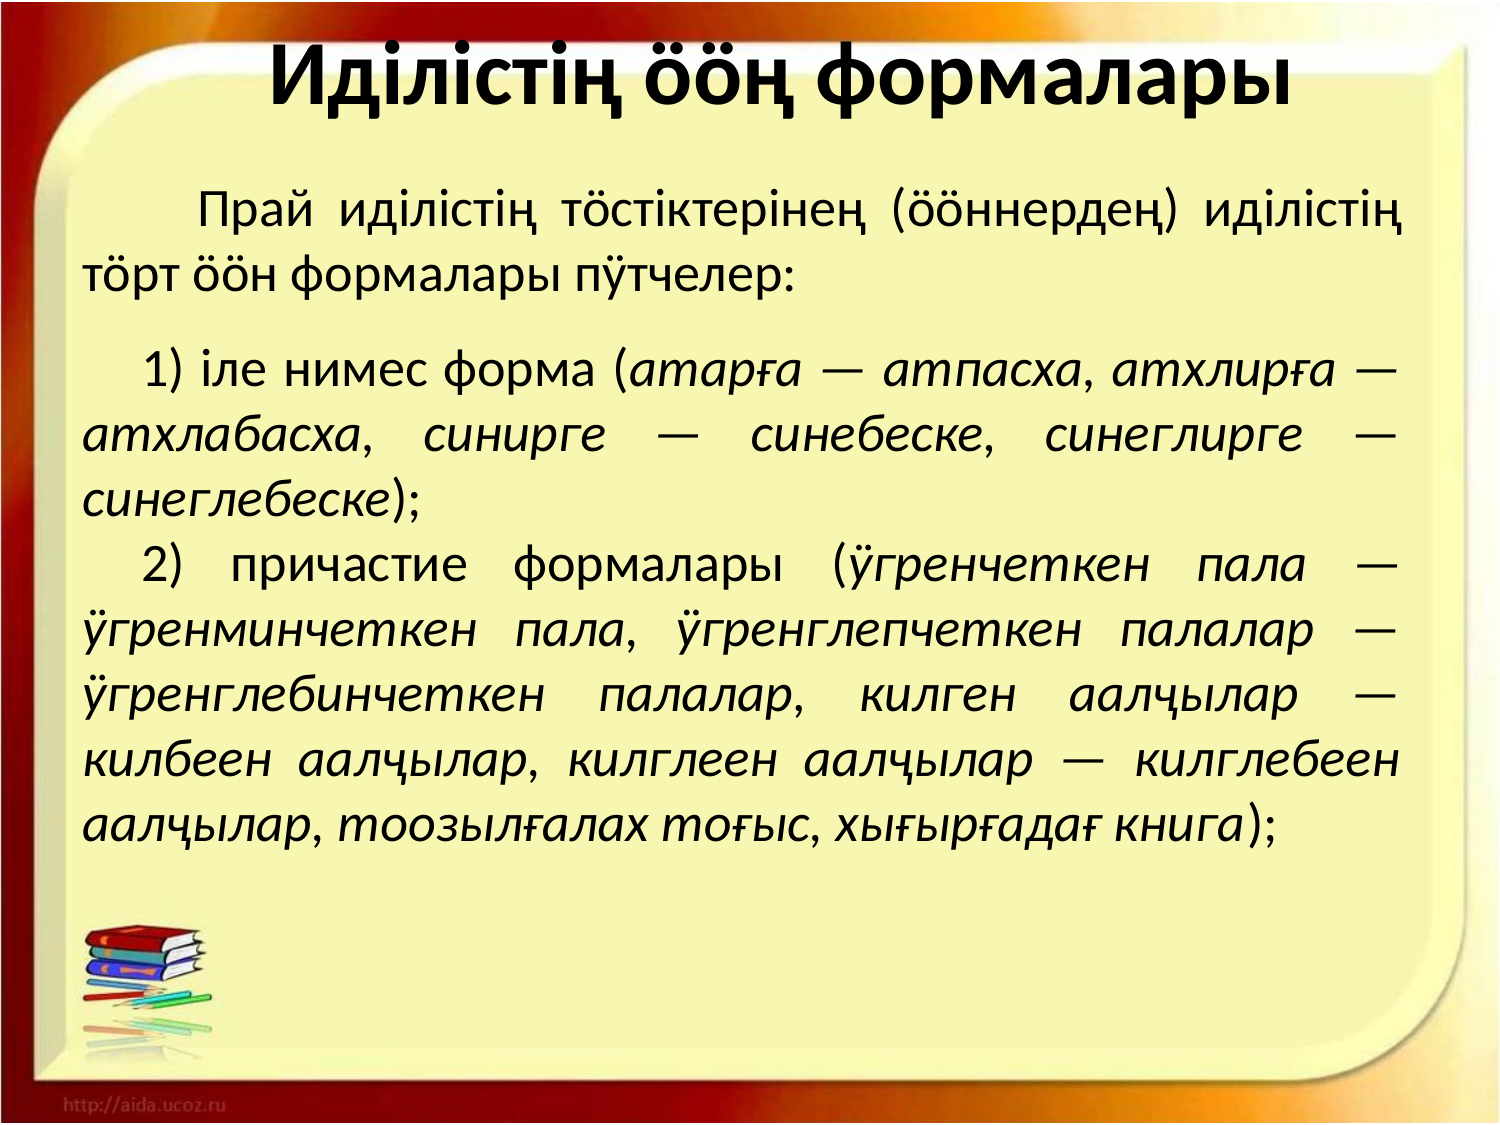

# Иділістің ӧӧң формалары
 Прай иділістің тӧстіктерінең (ӧӧннердең) иділістің тӧрт ӧӧн формалары пӱтчелер:
1) іле нимес форма (атарға — атпасха, атхлирға — атхлабасха, синирге — синебеске, синеглирге — синеглебеске);
2) причастие формалары (ӱгренчеткен пала — ӱгренминчеткен пала, ӱгренглепчеткен палалар — ӱгренглебинчеткен палалар, килген аалҷылар — килбеен аалҷылар, килглеен аалҷылар — килглебеен аалҷылар, тоозылғалах тоғыс, хығырғадағ книга);